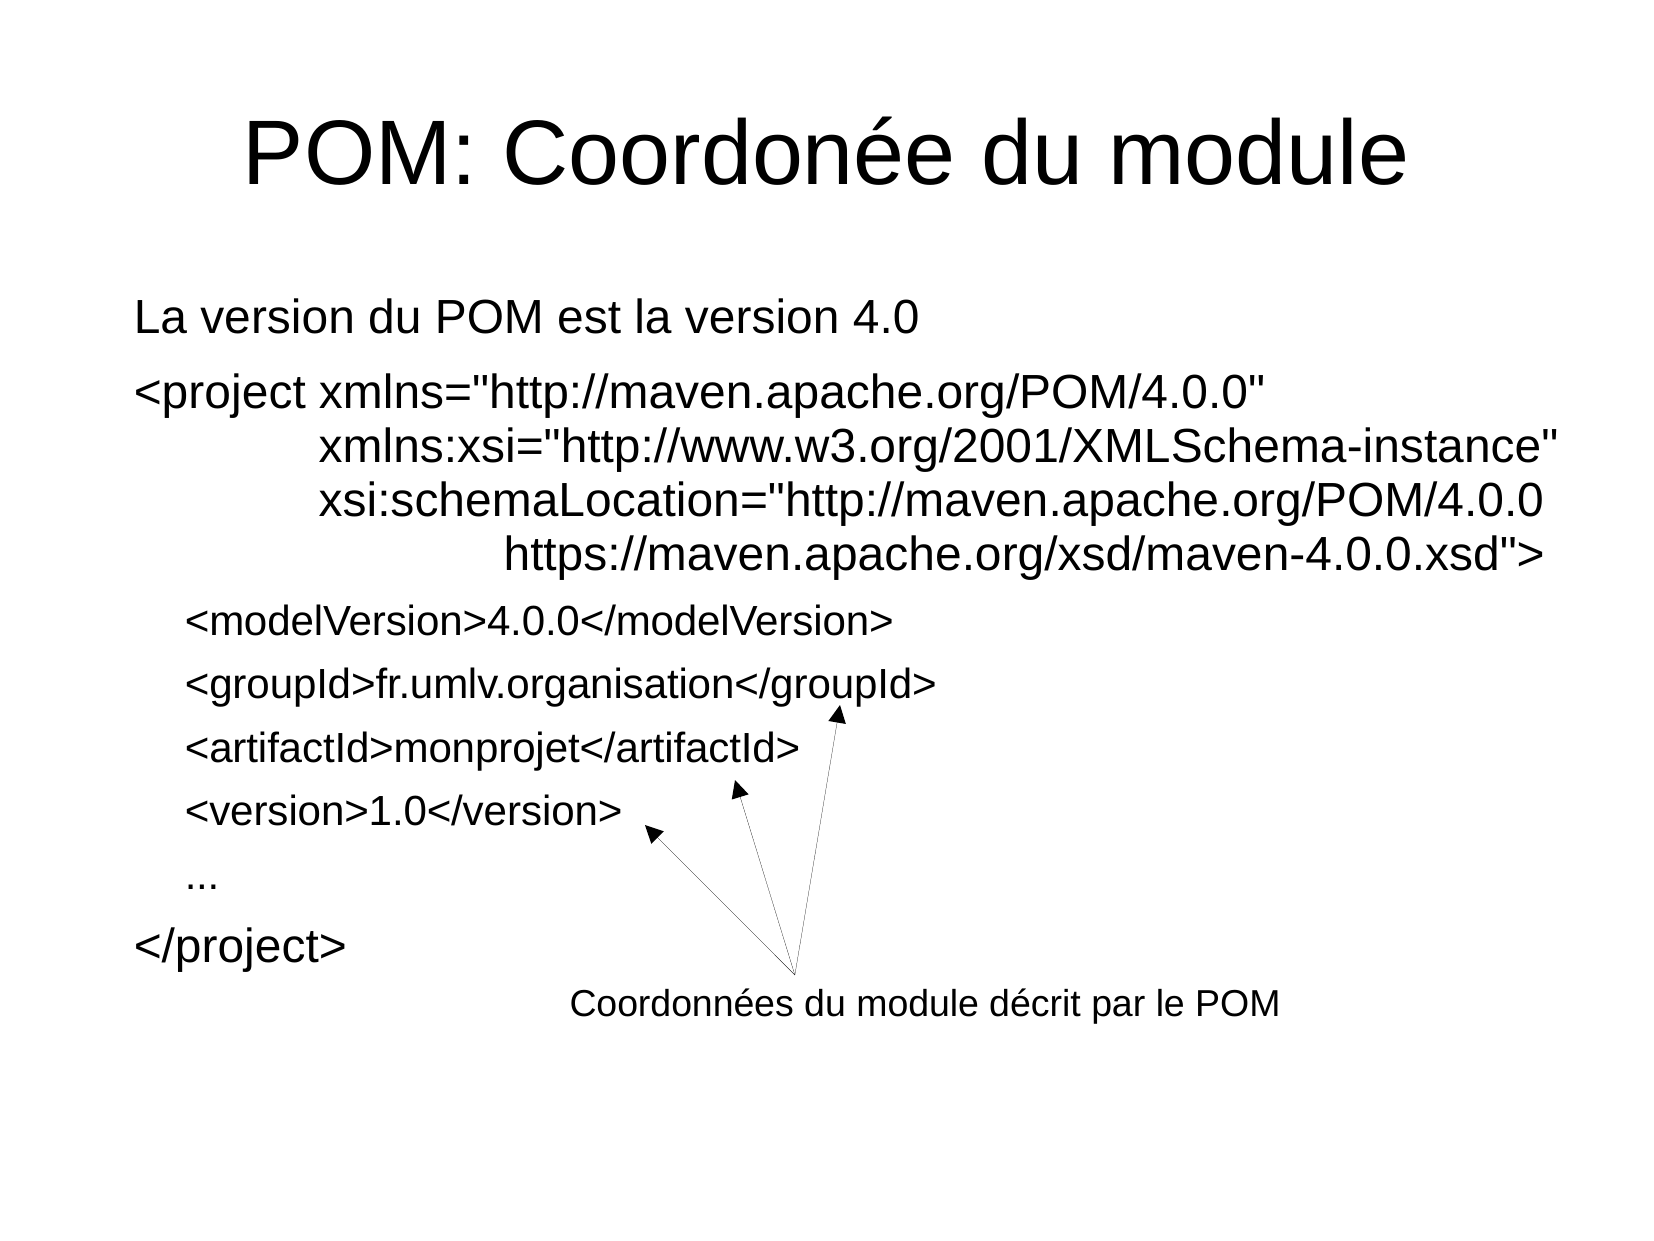

# POM: Coordonée du module
La version du POM est la version 4.0
<project xmlns="http://maven.apache.org/POM/4.0.0"
 xmlns:xsi="http://www.w3.org/2001/XMLSchema-instance"
 xsi:schemaLocation="http://maven.apache.org/POM/4.0.0
 https://maven.apache.org/xsd/maven-4.0.0.xsd">
<modelVersion>4.0.0</modelVersion>
<groupId>fr.umlv.organisation</groupId>
<artifactId>monprojet</artifactId>
<version>1.0</version>
...
</project>
Coordonnées du module décrit par le POM